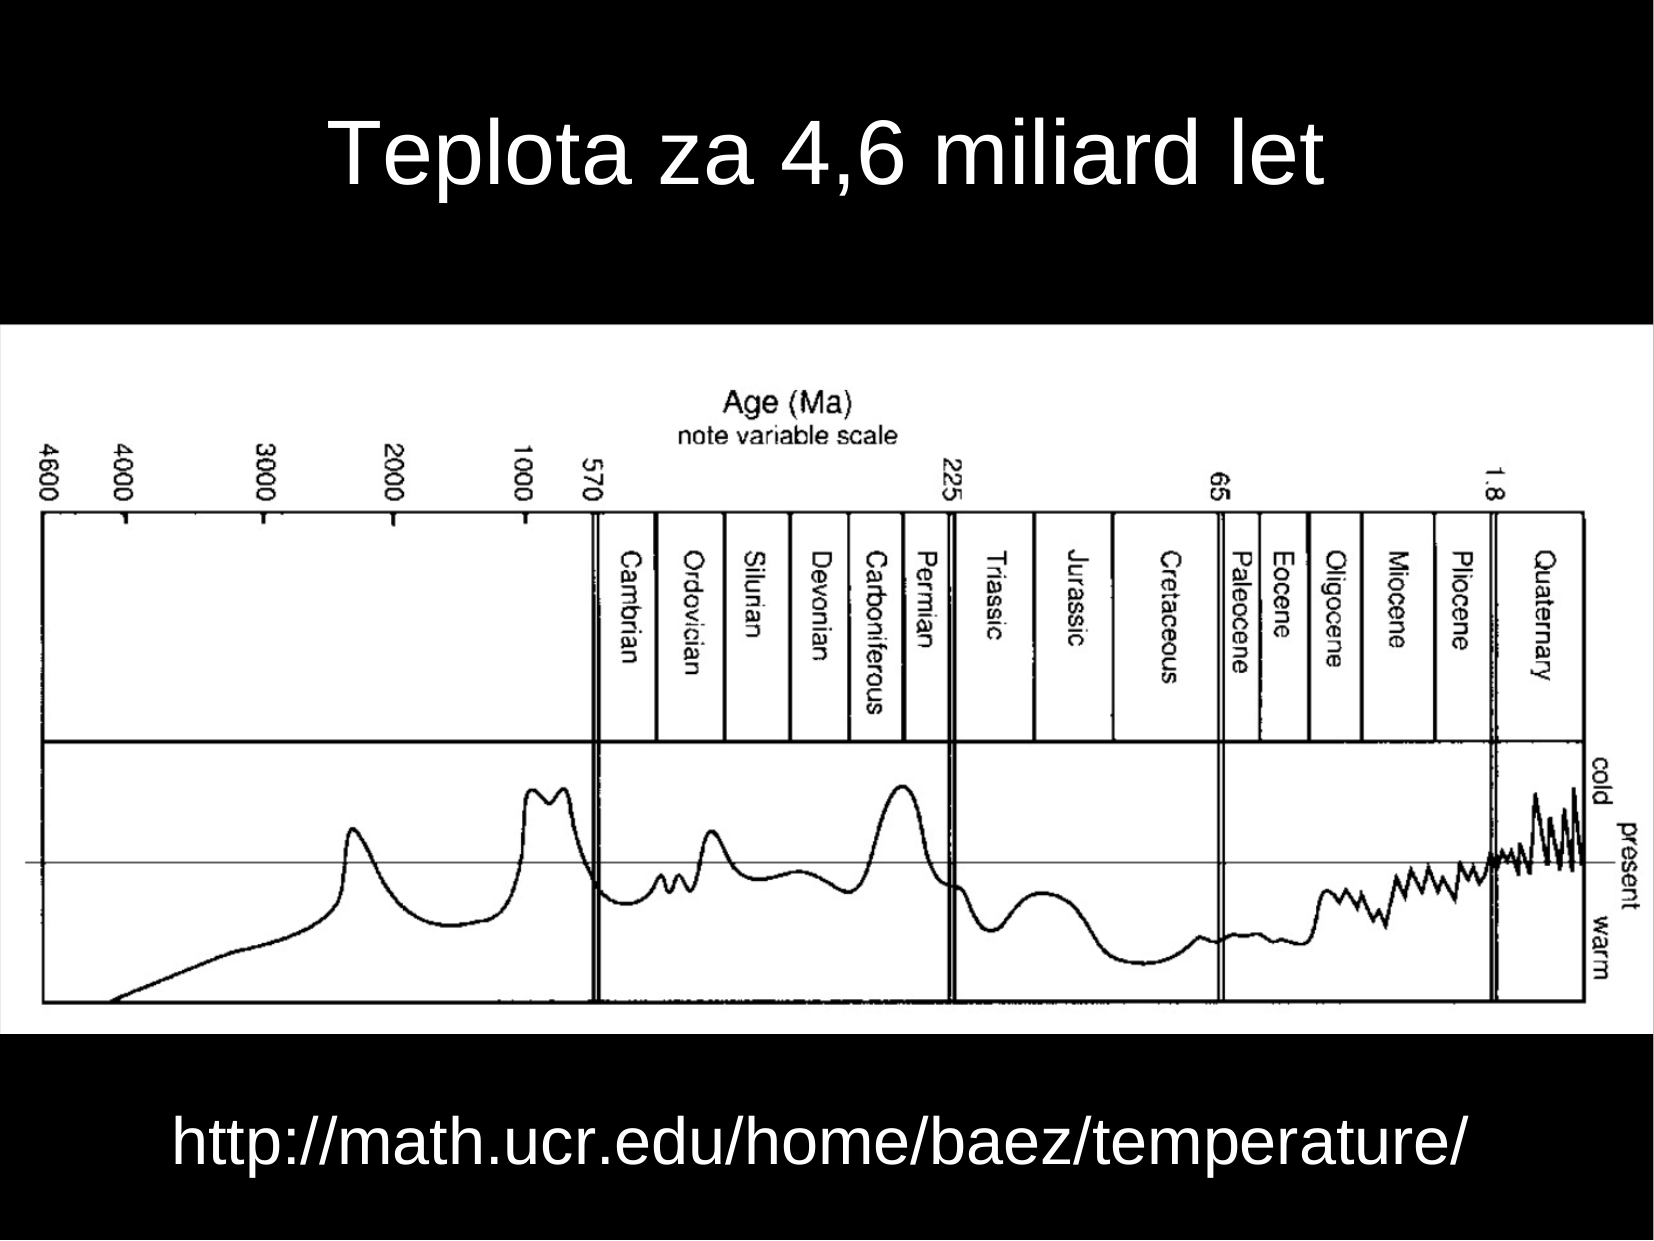

# Teplota za 4,6 miliard let
http://math.ucr.edu/home/baez/temperature/